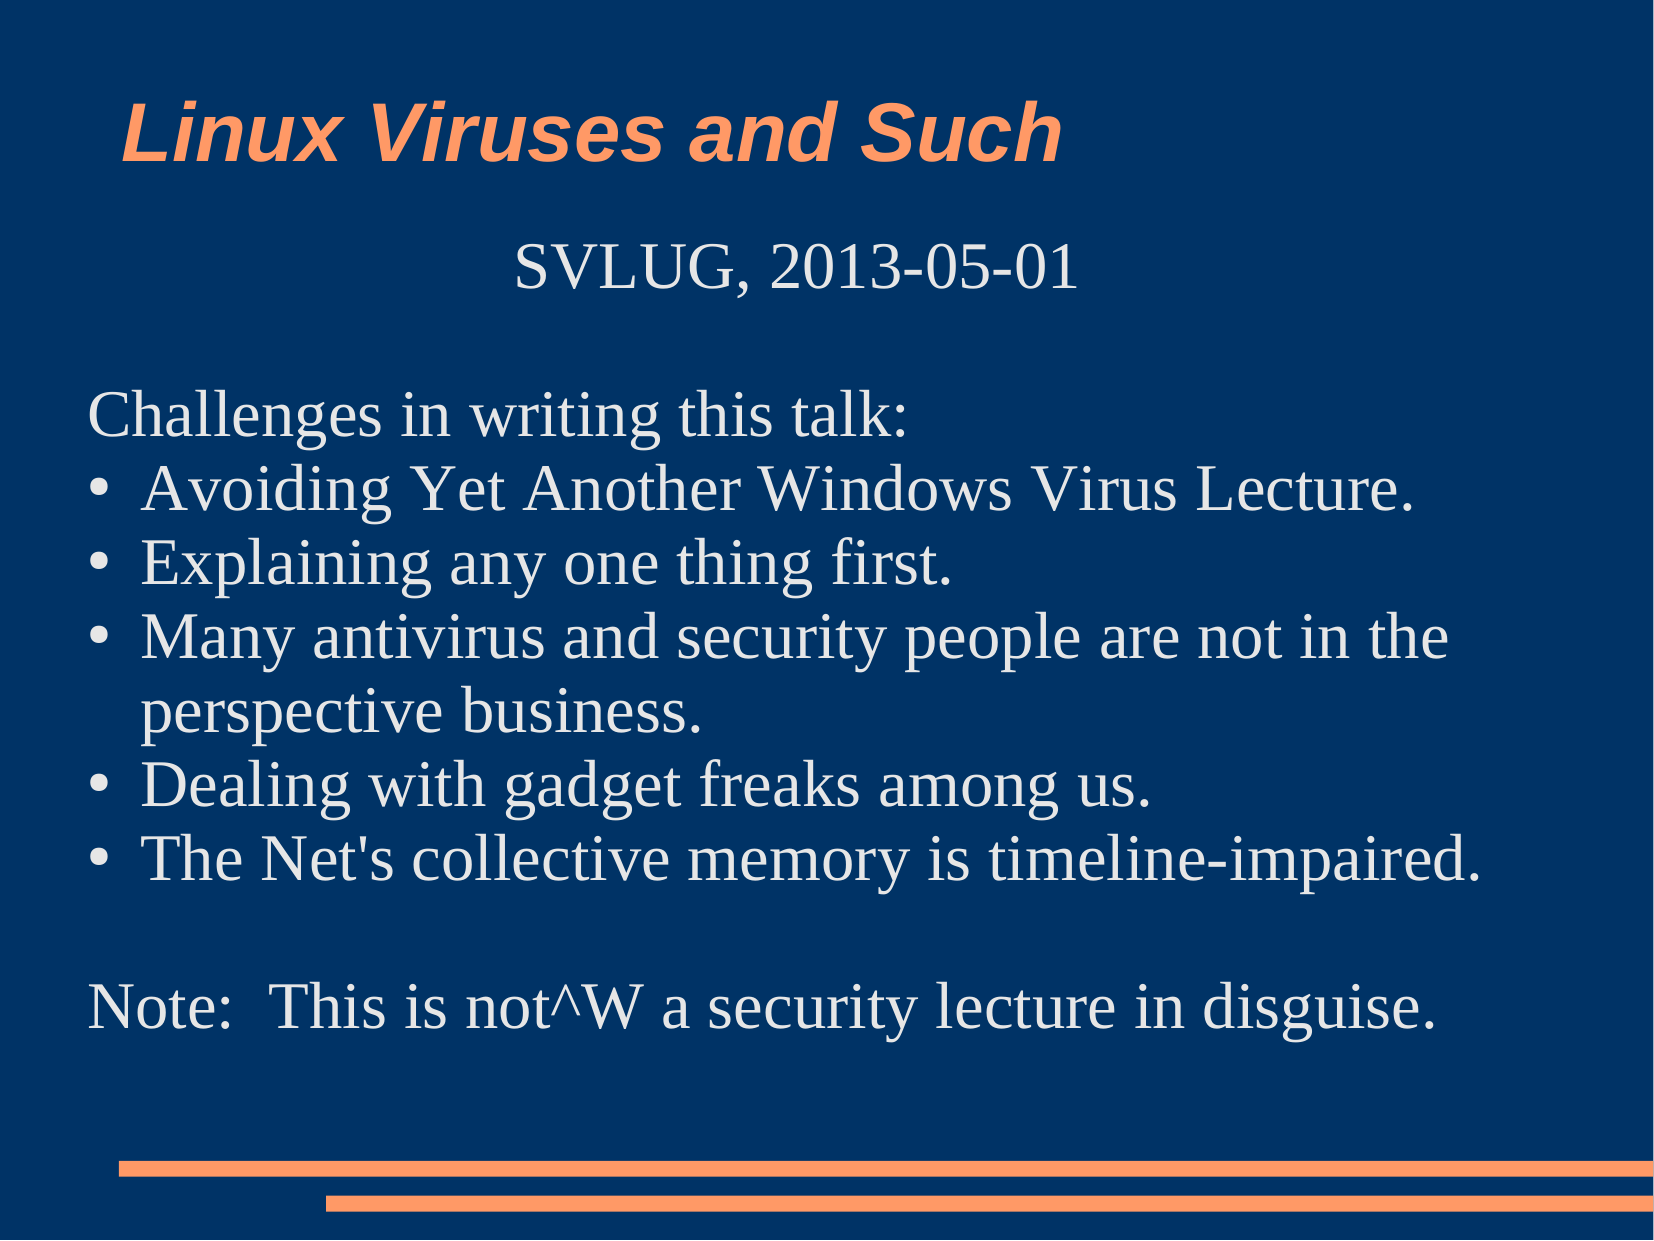

# Linux Viruses and Such
SVLUG, 2013-05-01
Challenges in writing this talk:
Avoiding Yet Another Windows Virus Lecture.
Explaining any one thing first.
Many antivirus and security people are not in the perspective business.
Dealing with gadget freaks among us.
The Net's collective memory is timeline-impaired.
Note: This is not^W a security lecture in disguise.